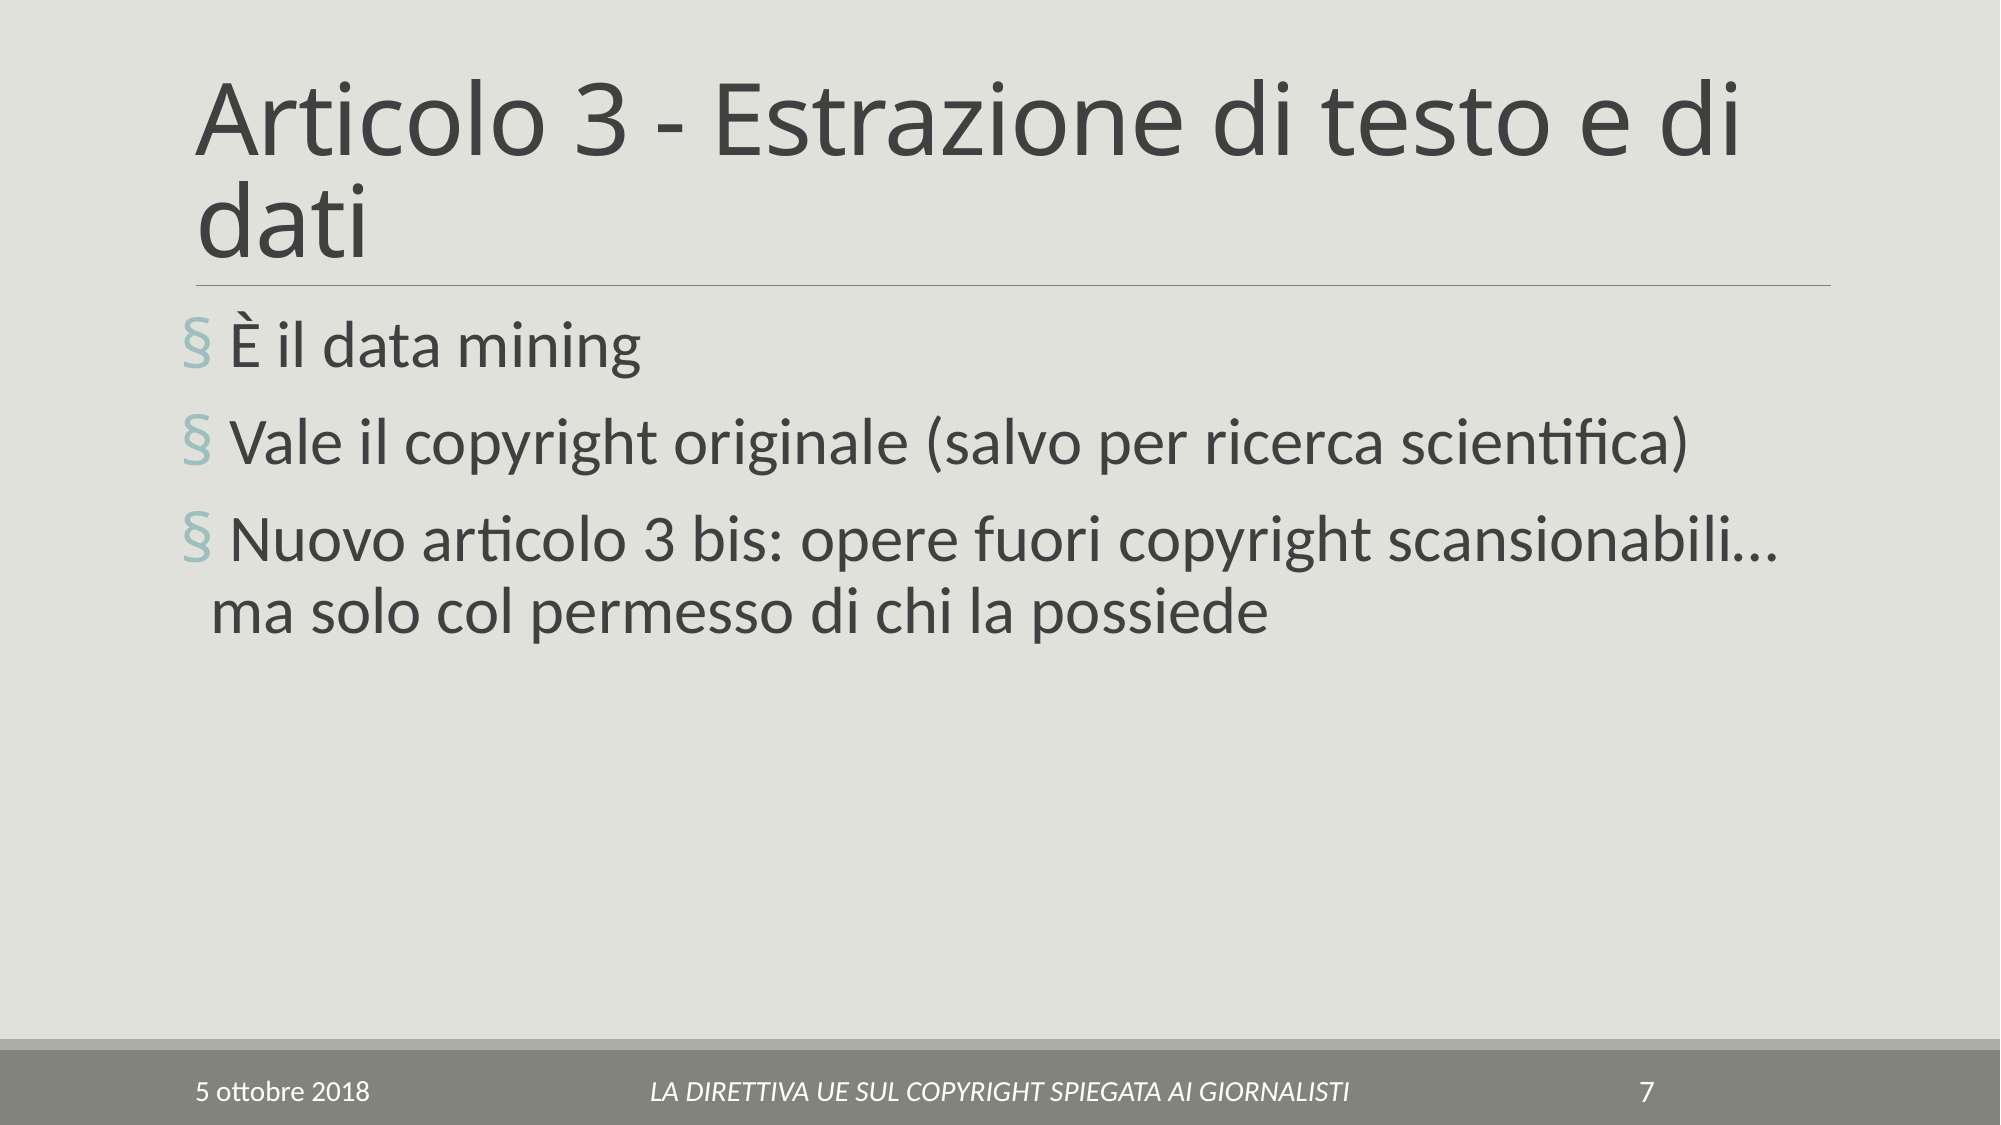

# Articolo 3 - Estrazione di testo e di dati
 È il data mining
 Vale il copyright originale (salvo per ricerca scientifica)
 Nuovo articolo 3 bis: opere fuori copyright scansionabili… ma solo col permesso di chi la possiede
5 ottobre 2018
La direttiva Ue sul copyright spiegata ai giornalisti
7